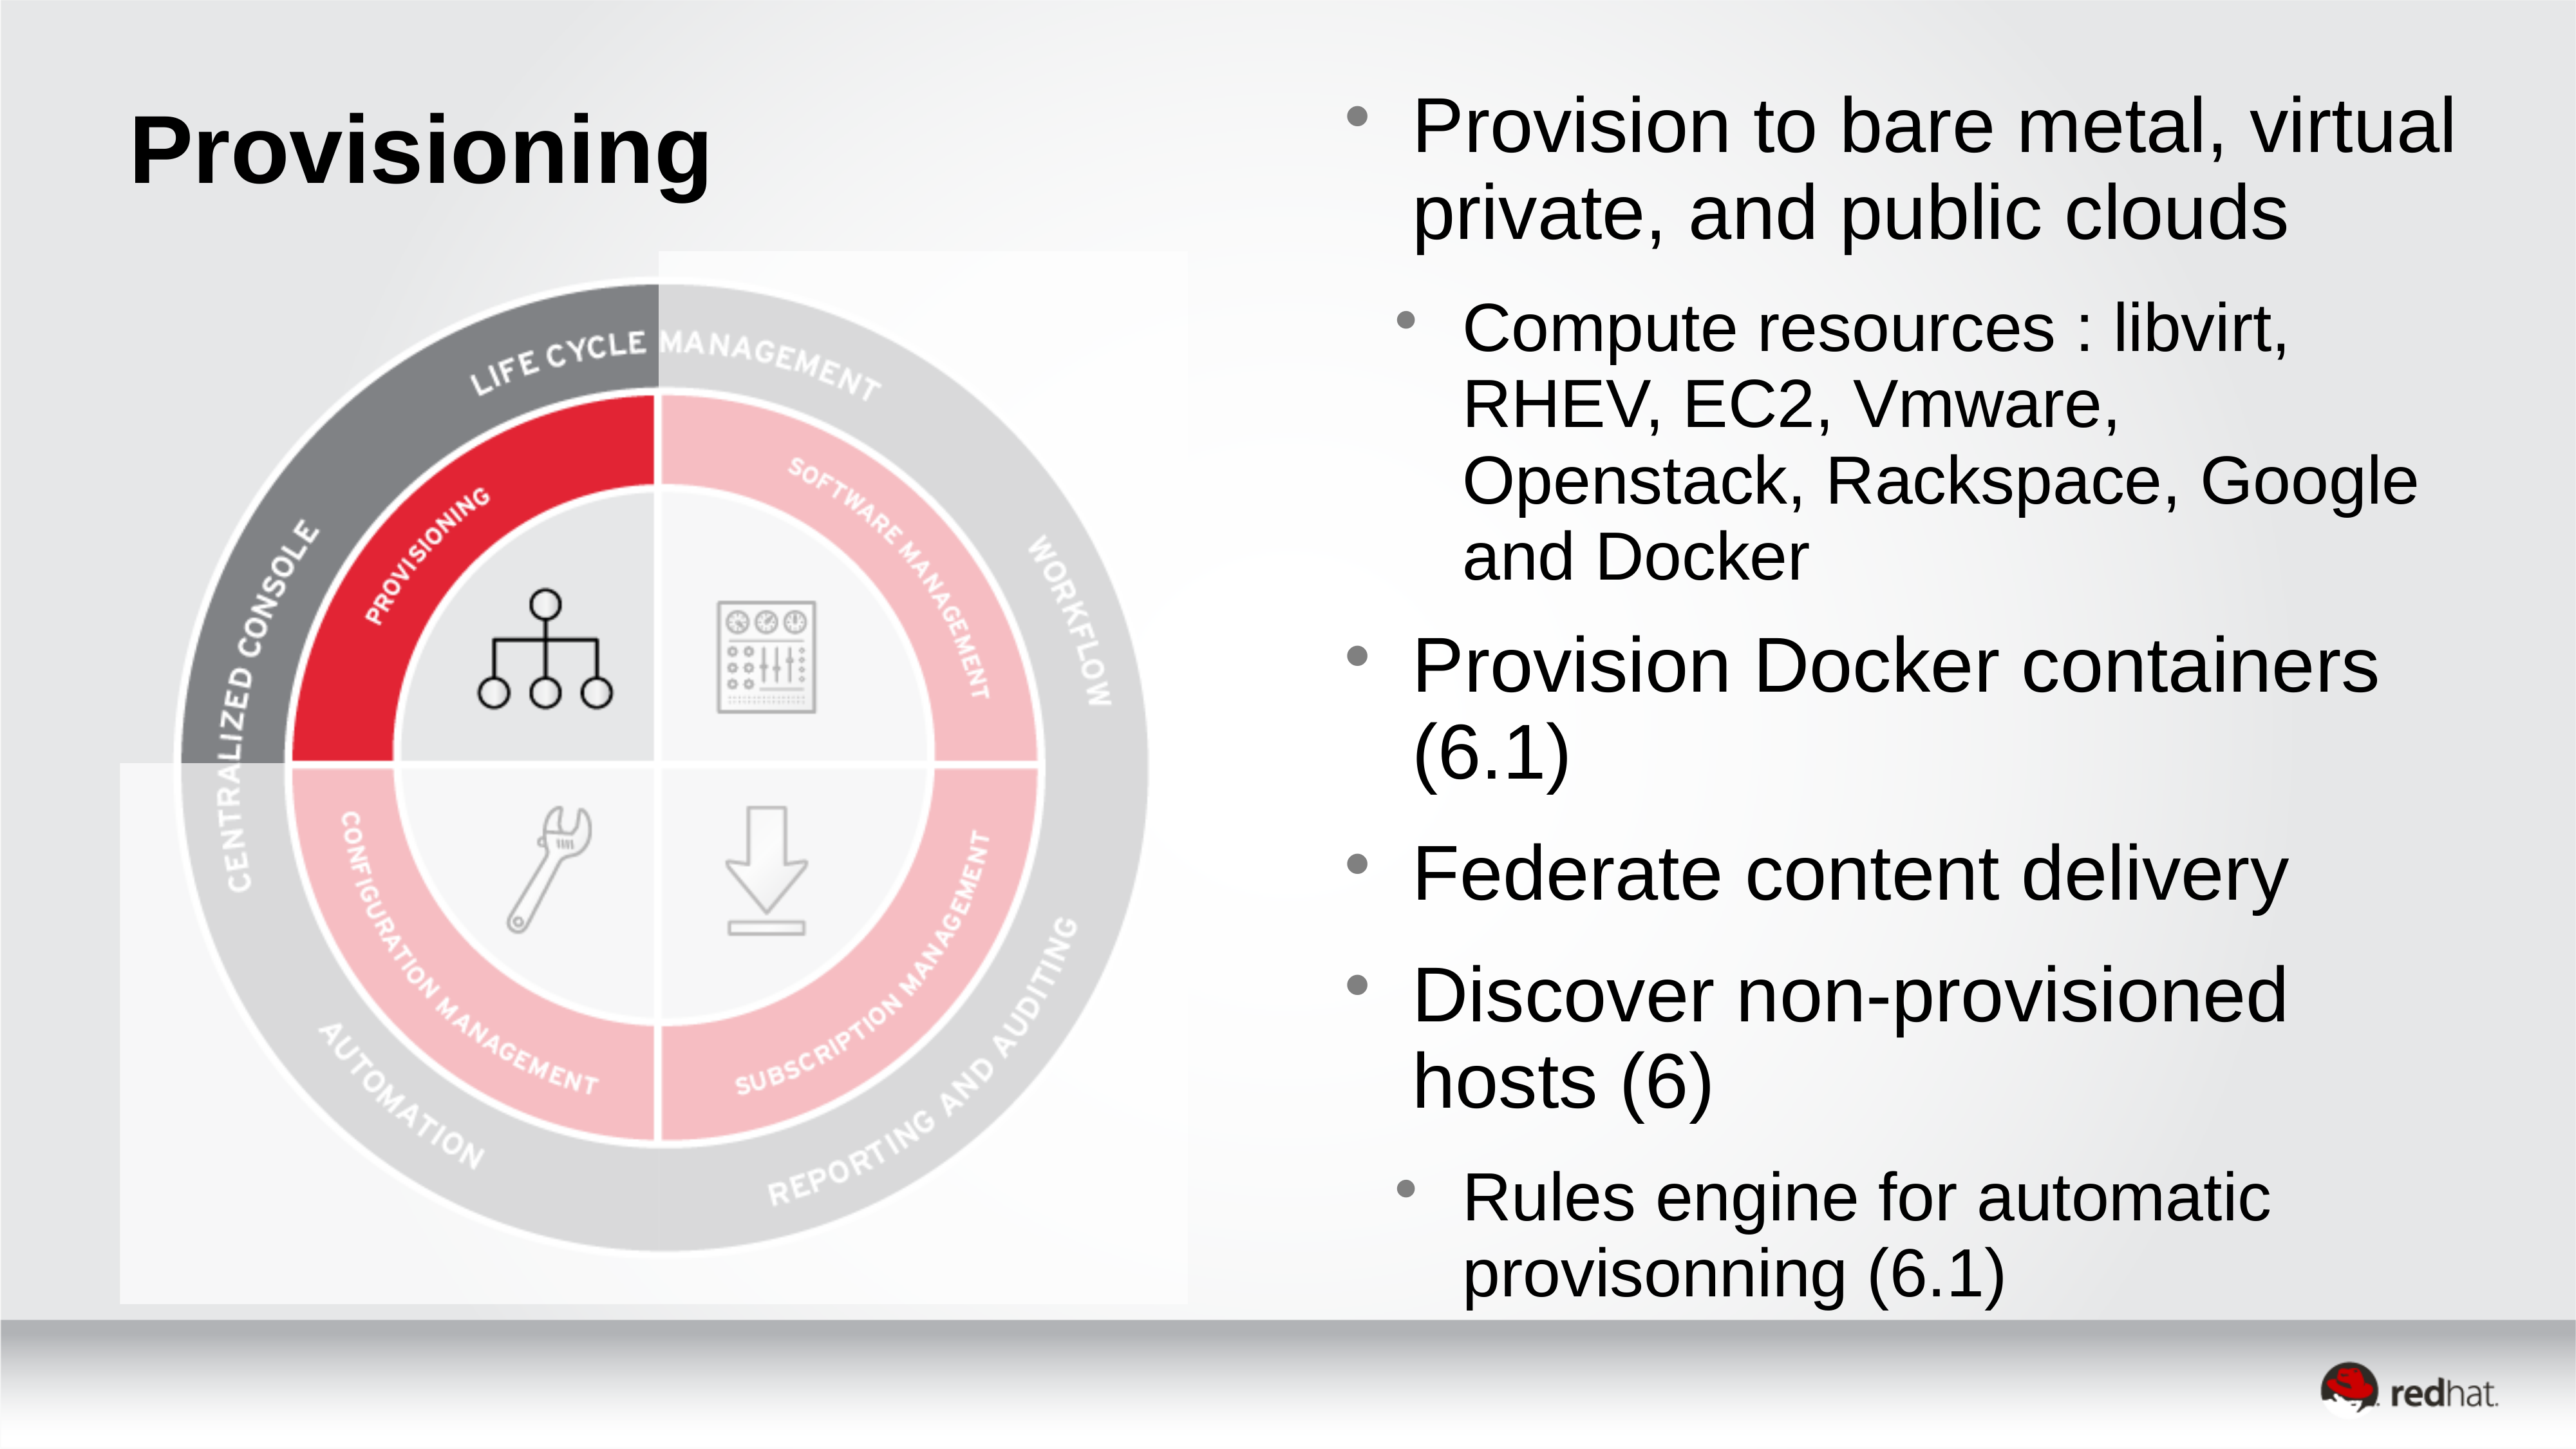

# Provisioning
Provision to bare metal, virtual private, and public clouds
Compute resources : libvirt, RHEV, EC2, Vmware, Openstack, Rackspace, Google and Docker
Provision Docker containers (6.1)
Federate content delivery
Discover non-provisioned hosts (6)
Rules engine for automatic provisonning (6.1)